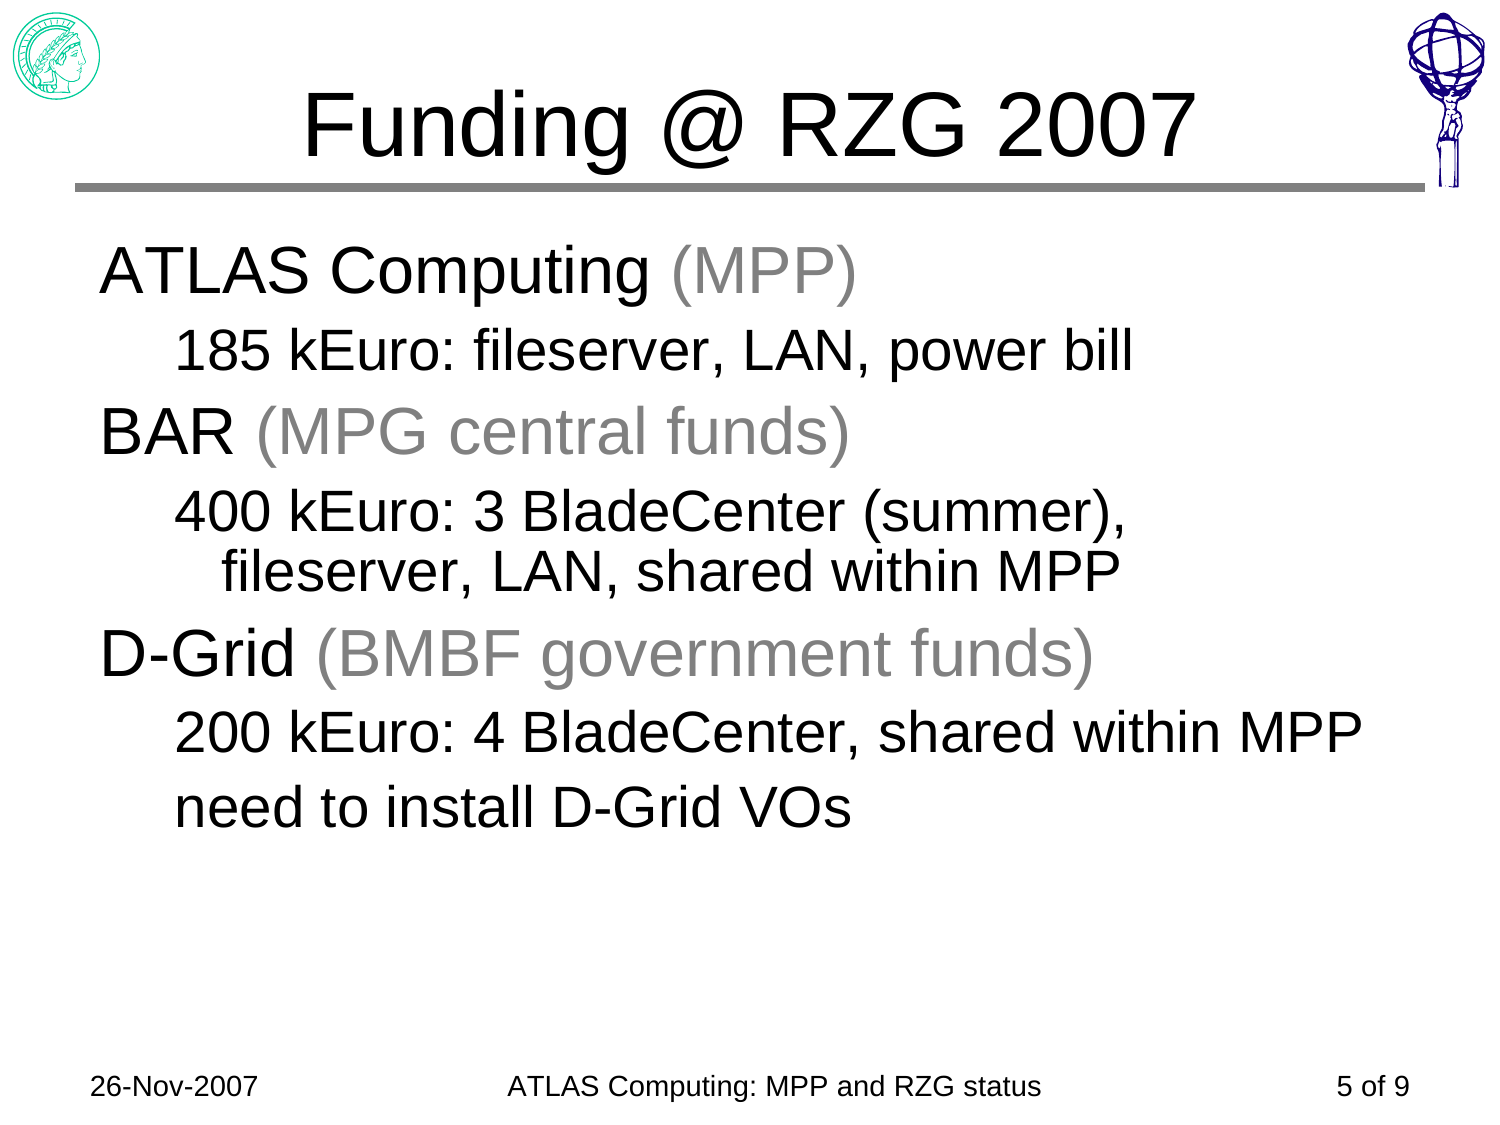

# Funding @ RZG 2007
ATLAS Computing (MPP)
185 kEuro: fileserver, LAN, power bill
BAR (MPG central funds)
400 kEuro: 3 BladeCenter (summer), fileserver, LAN, shared within MPP
D-Grid (BMBF government funds)
200 kEuro: 4 BladeCenter, shared within MPP
need to install D-Grid VOs
26-Nov-2007
ATLAS Computing: MPP and RZG status
5